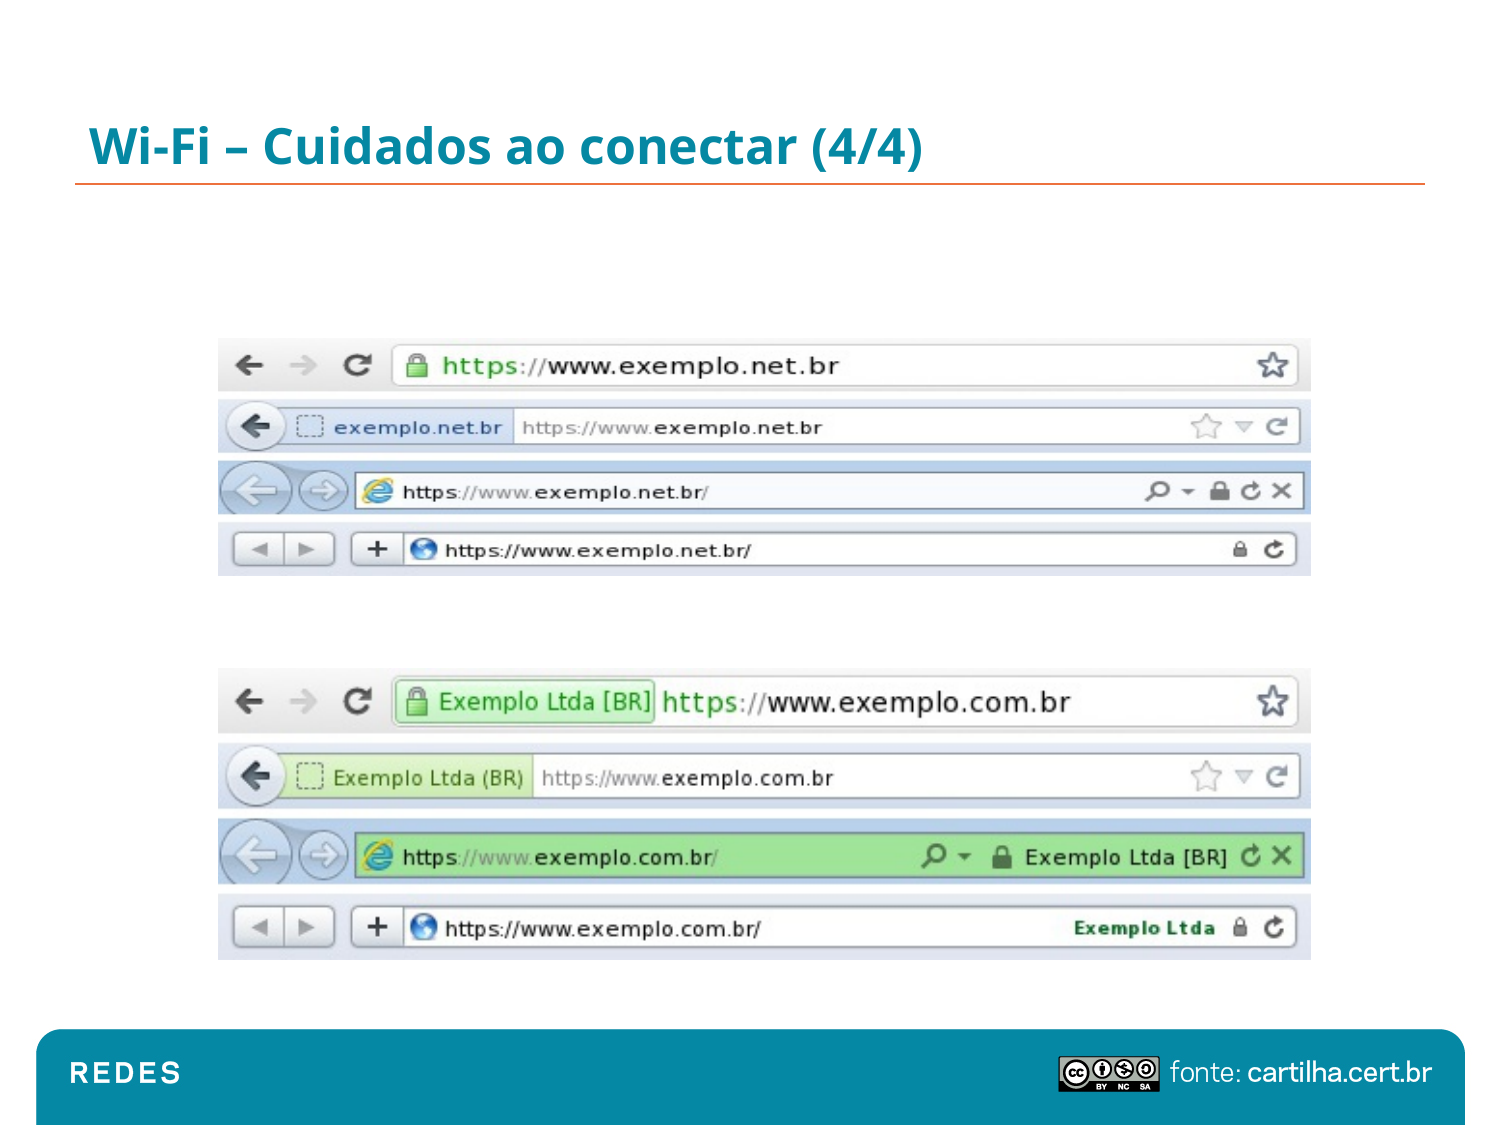

# Wi-Fi – Cuidados ao conectar (4/4)